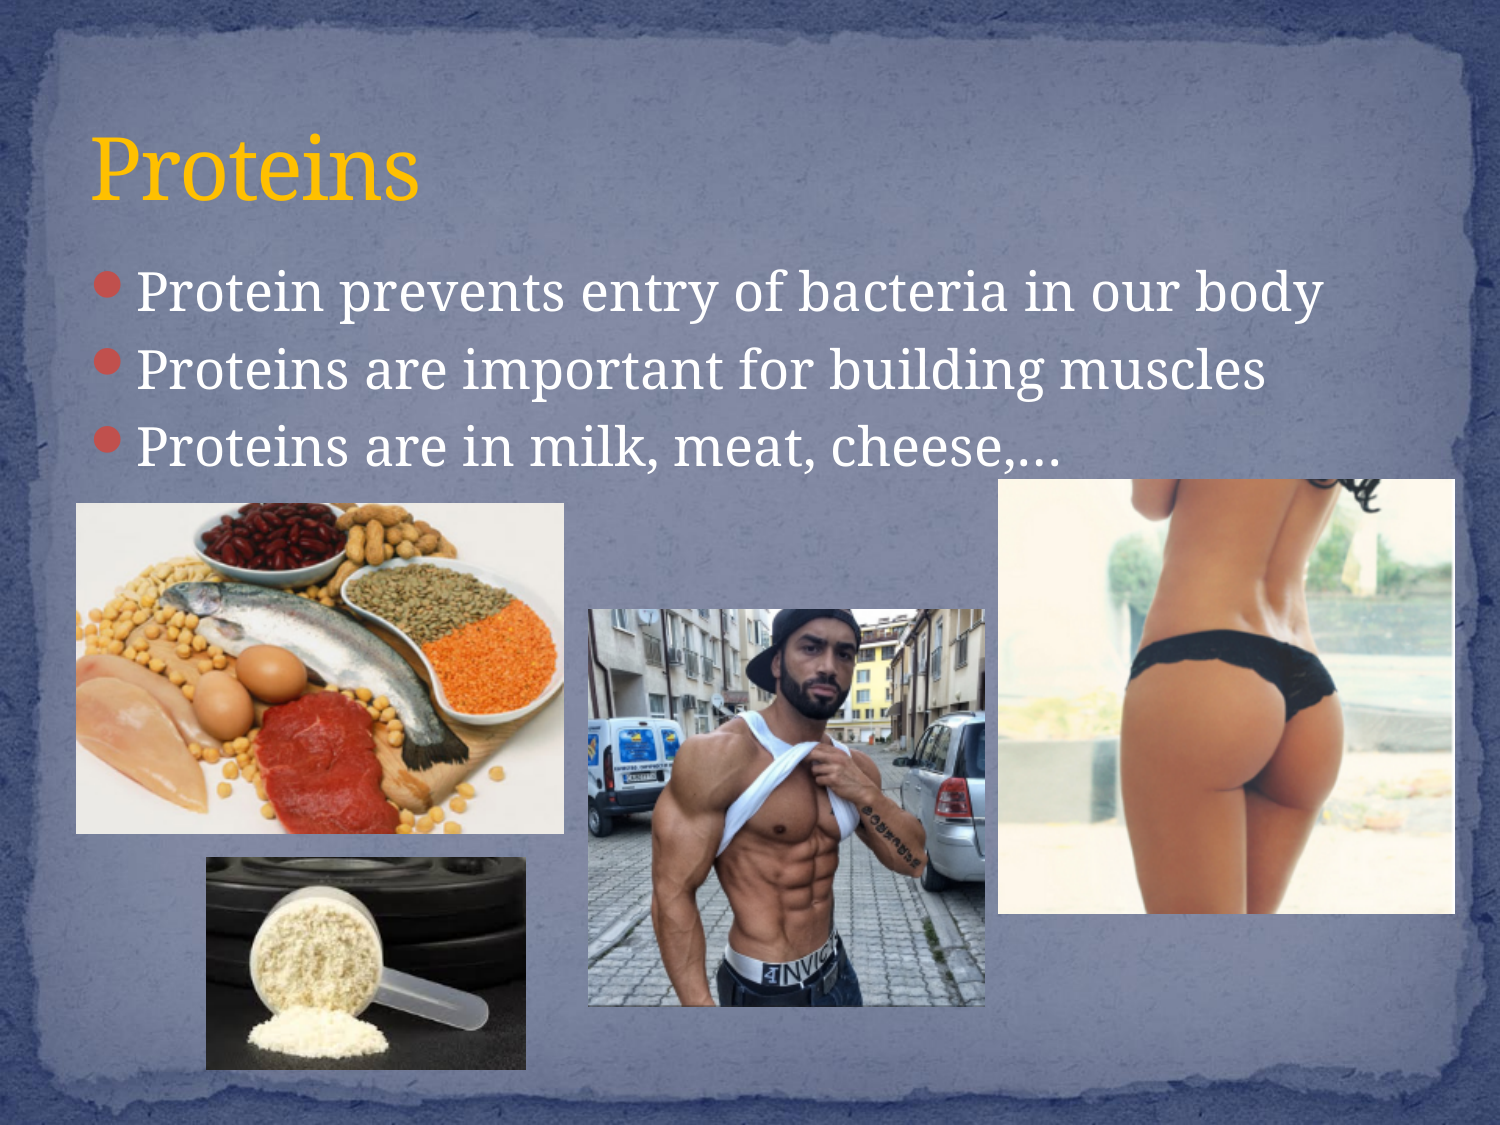

Proteins
# Protein prevents entry of bacteria in our body
Proteins are important for building muscles
Proteins are in milk, meat, cheese,…